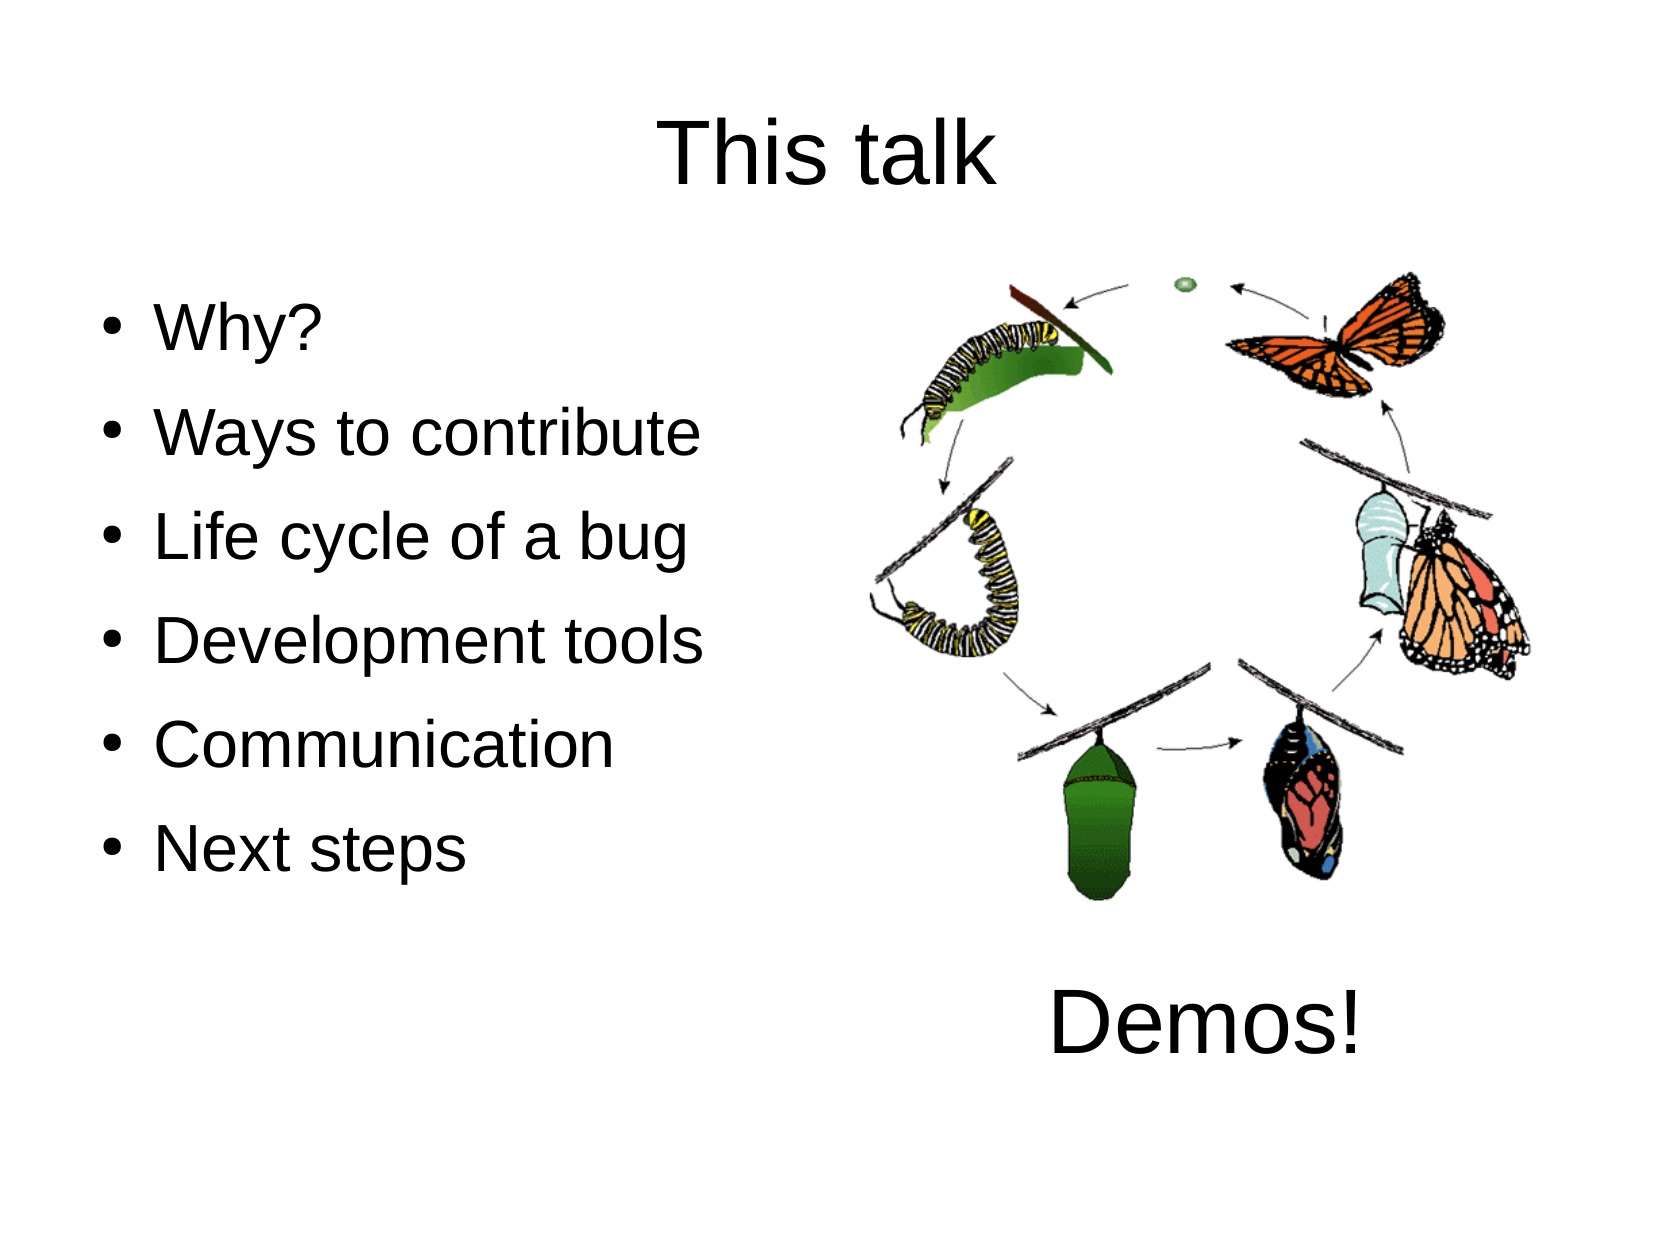

# This talk
Why?
Ways to contribute
Life cycle of a bug
Development tools
Communication
Next steps
Demos!